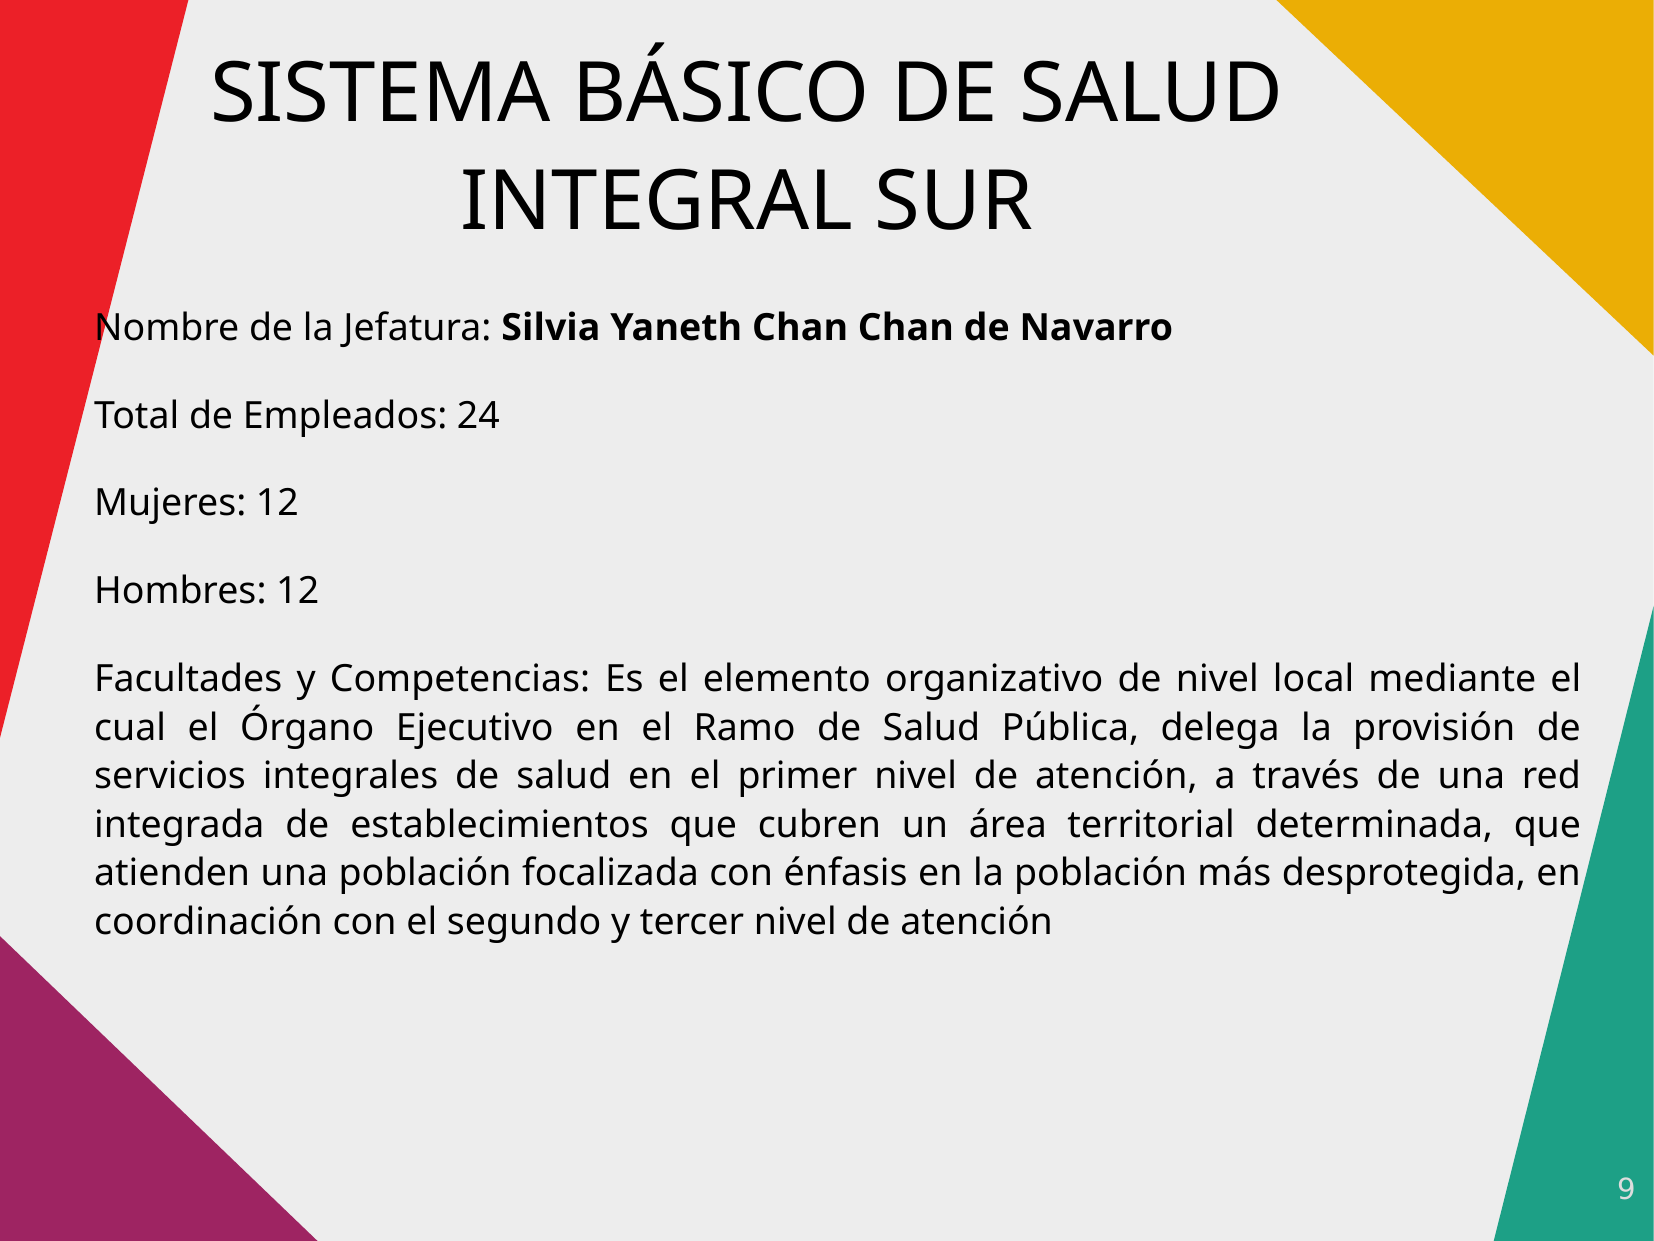

# SISTEMA BÁSICO DE SALUD INTEGRAL SUR
Nombre de la Jefatura: Silvia Yaneth Chan Chan de Navarro
Total de Empleados: 24
Mujeres: 12
Hombres: 12
Facultades y Competencias: Es el elemento organizativo de nivel local mediante el cual el Órgano Ejecutivo en el Ramo de Salud Pública, delega la provisión de servicios integrales de salud en el primer nivel de atención, a través de una red integrada de establecimientos que cubren un área territorial determinada, que atienden una población focalizada con énfasis en la población más desprotegida, en coordinación con el segundo y tercer nivel de atención
9